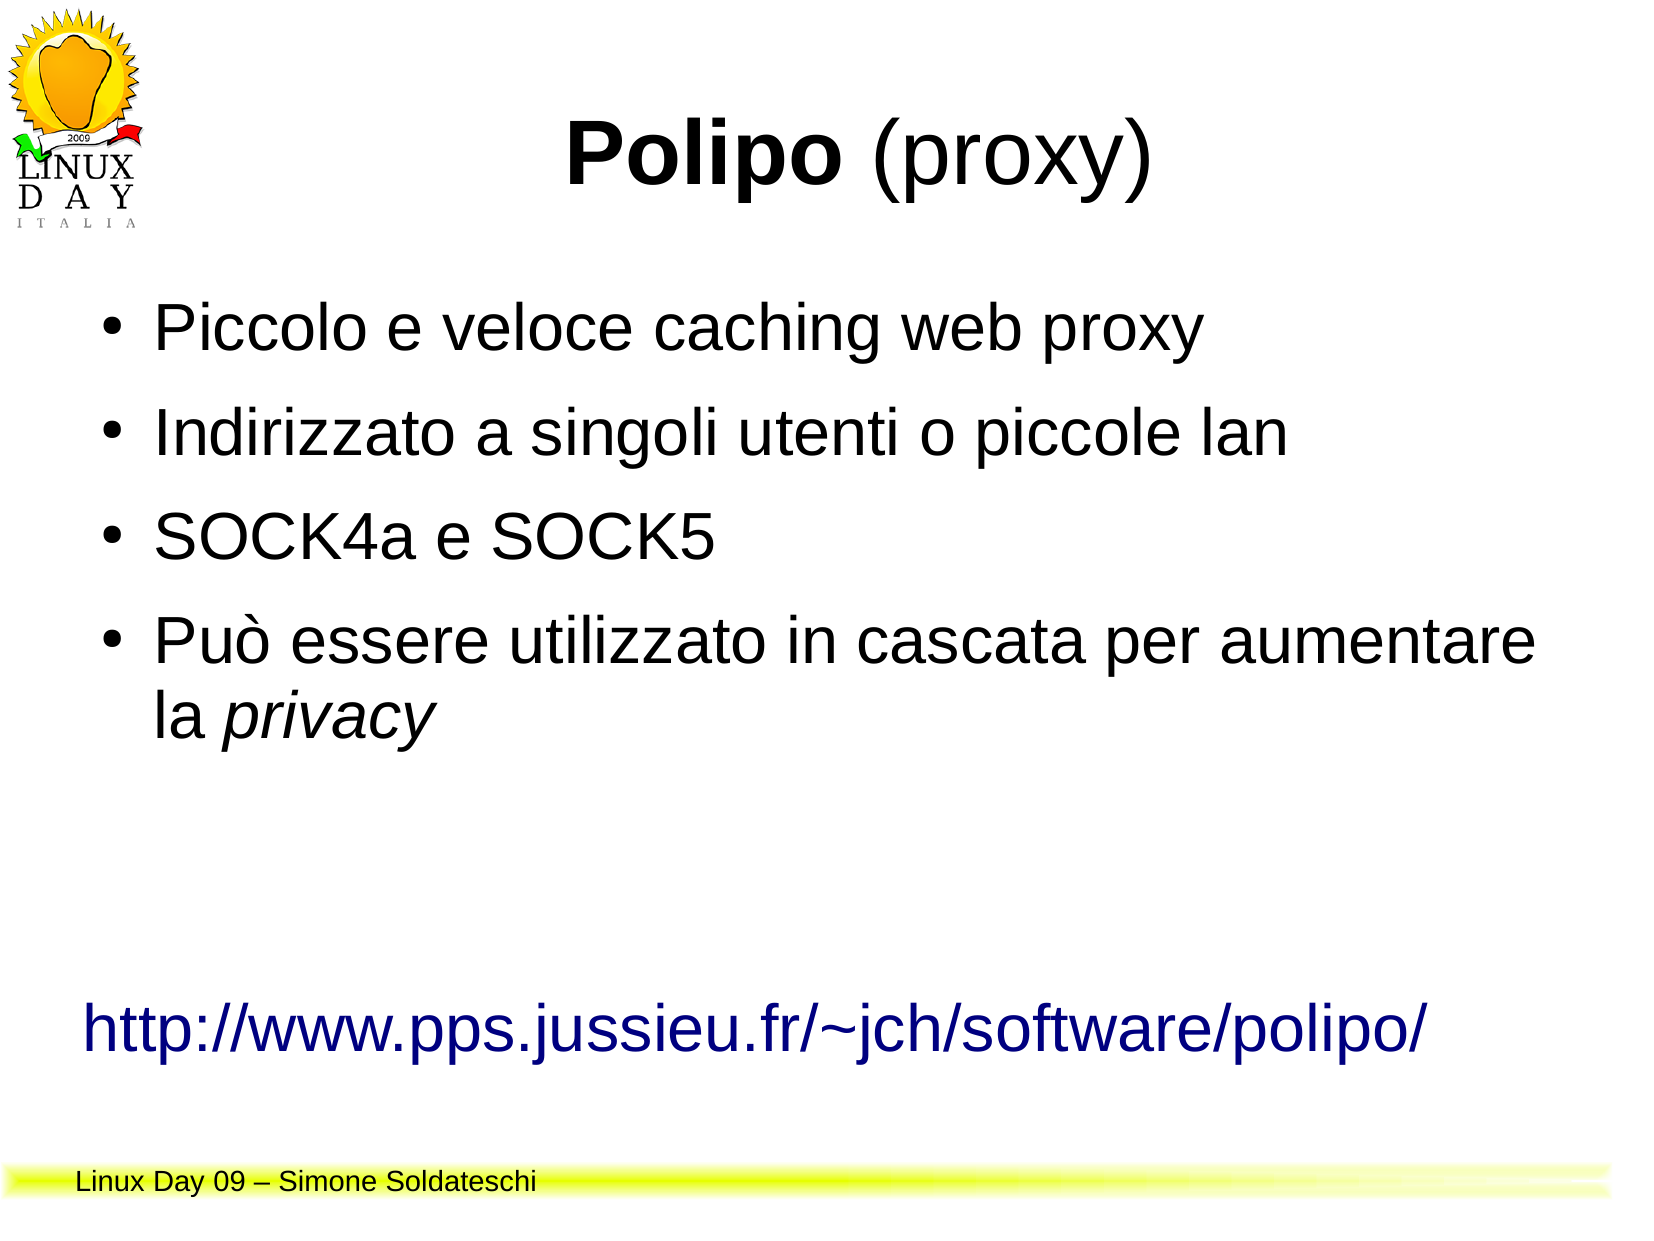

# Polipo (proxy)
Piccolo e veloce caching web proxy
Indirizzato a singoli utenti o piccole lan
SOCK4a e SOCK5
Può essere utilizzato in cascata per aumentare la privacy
http://www.pps.jussieu.fr/~jch/software/polipo/